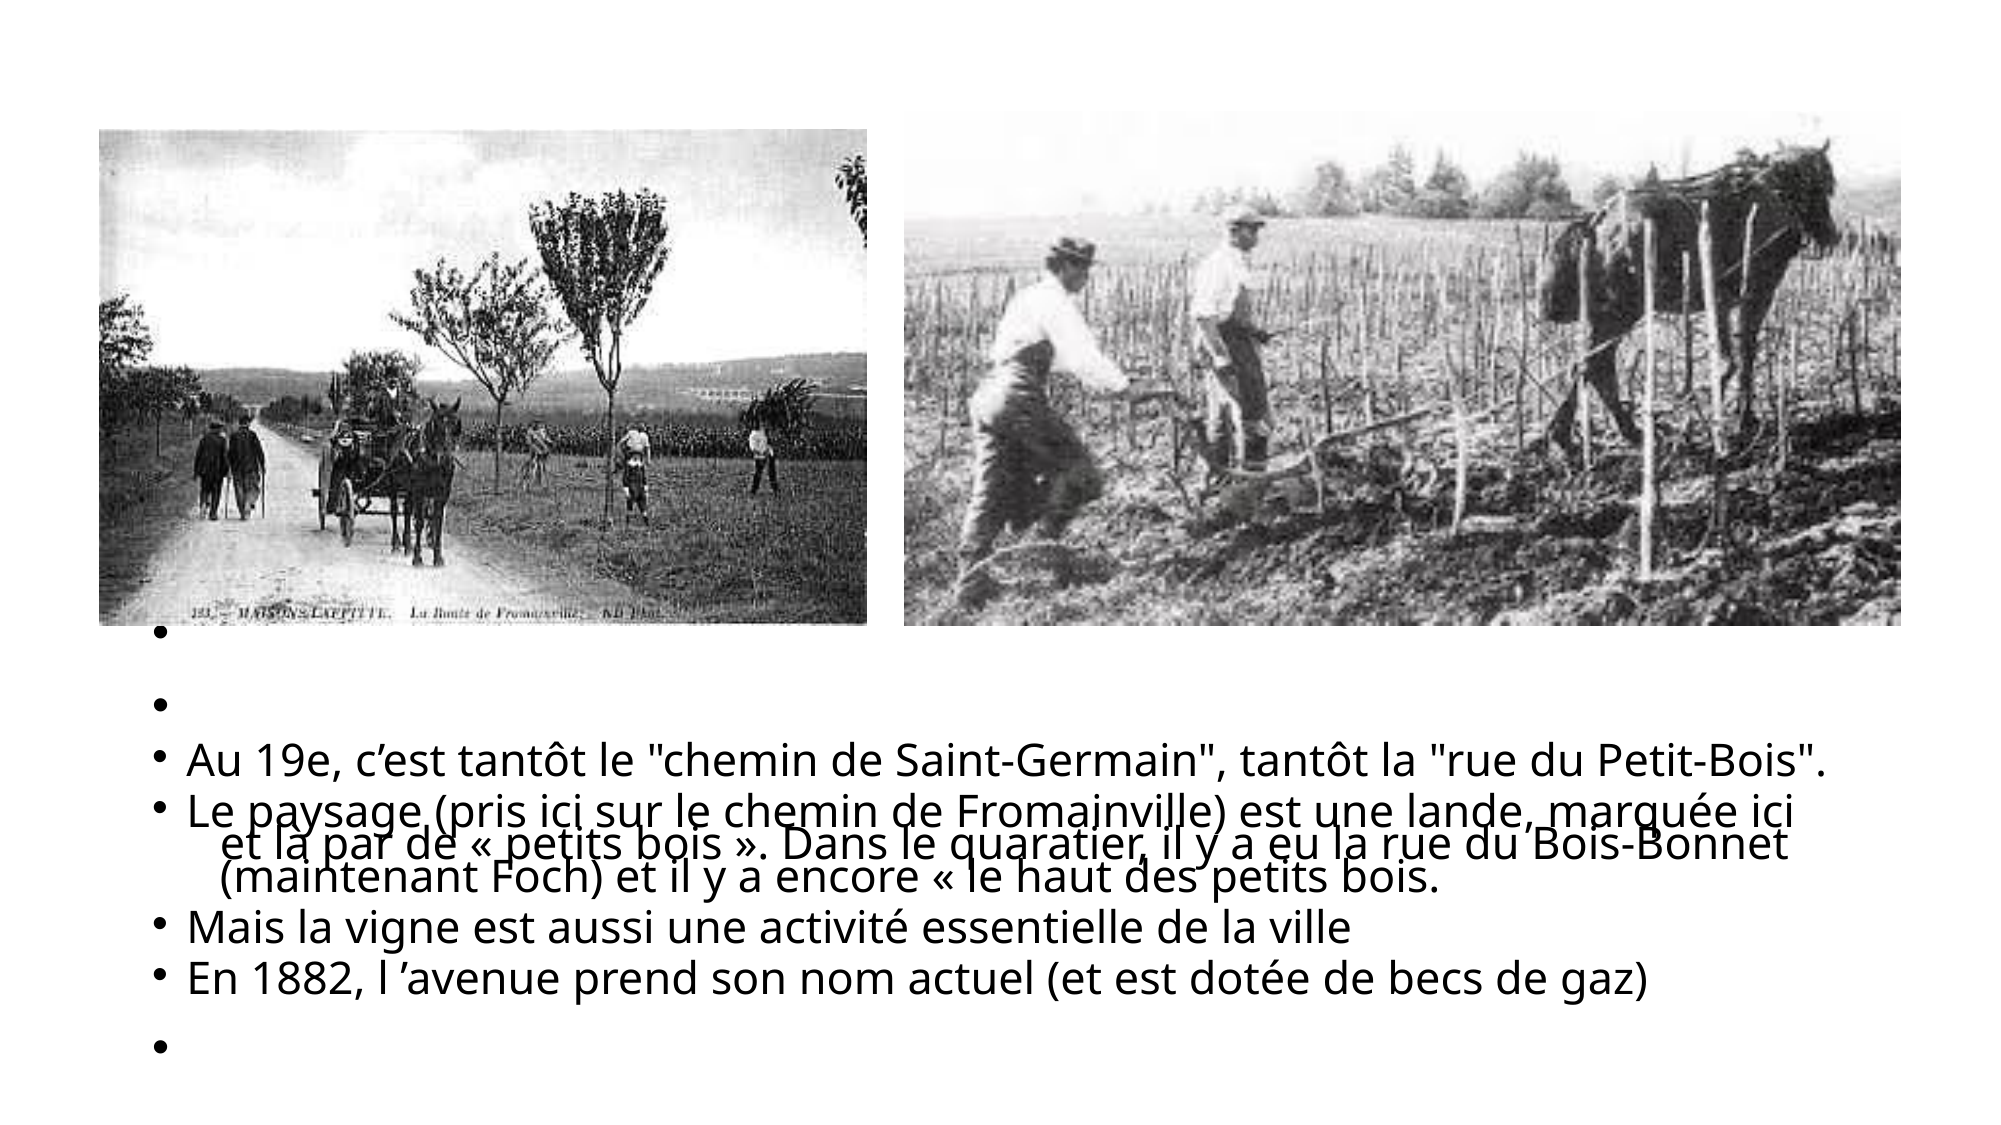

#
Au 19e, c’est tantôt le "chemin de Saint-Germain", tantôt la "rue du Petit-Bois".
Le paysage (pris ici sur le chemin de Fromainville) est une lande, marquée ici et là par de « petits bois ». Dans le quaratier, il y a eu la rue du Bois-Bonnet (maintenant Foch) et il y a encore « le haut des petits bois.
Mais la vigne est aussi une activité essentielle de la ville
En 1882, l ’avenue prend son nom actuel (et est dotée de becs de gaz)